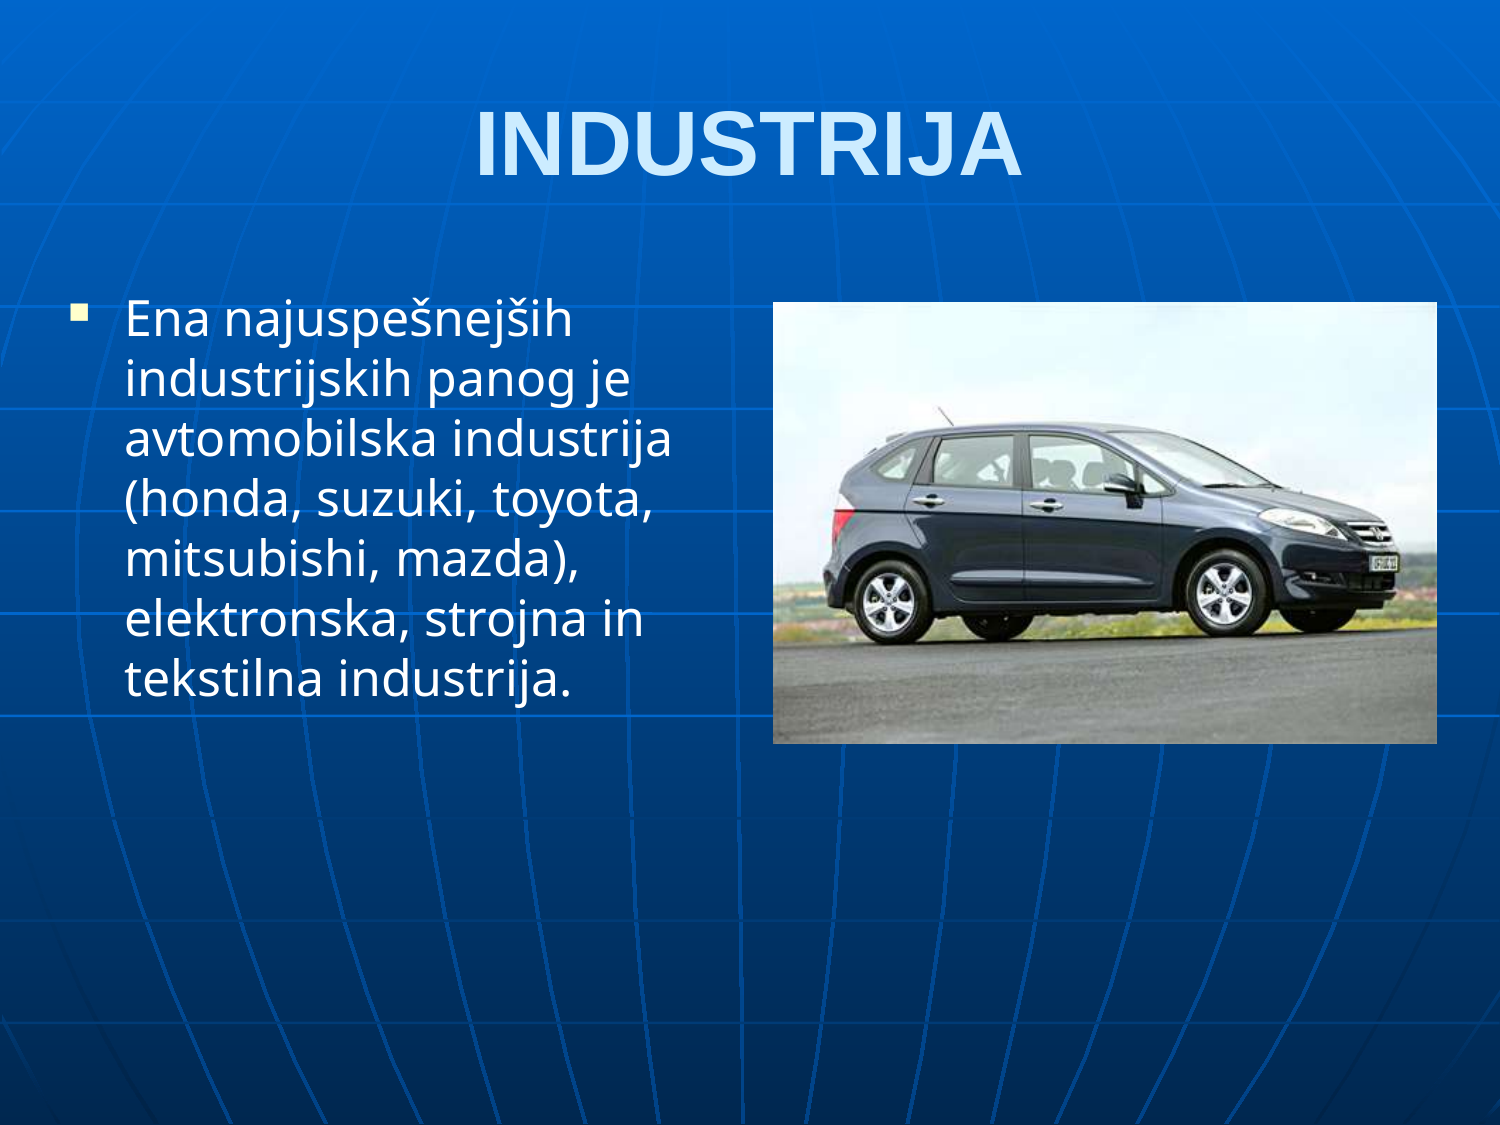

# INDUSTRIJA
Ena najuspešnejših industrijskih panog je avtomobilska industrija (honda, suzuki, toyota, mitsubishi, mazda), elektronska, strojna in tekstilna industrija.